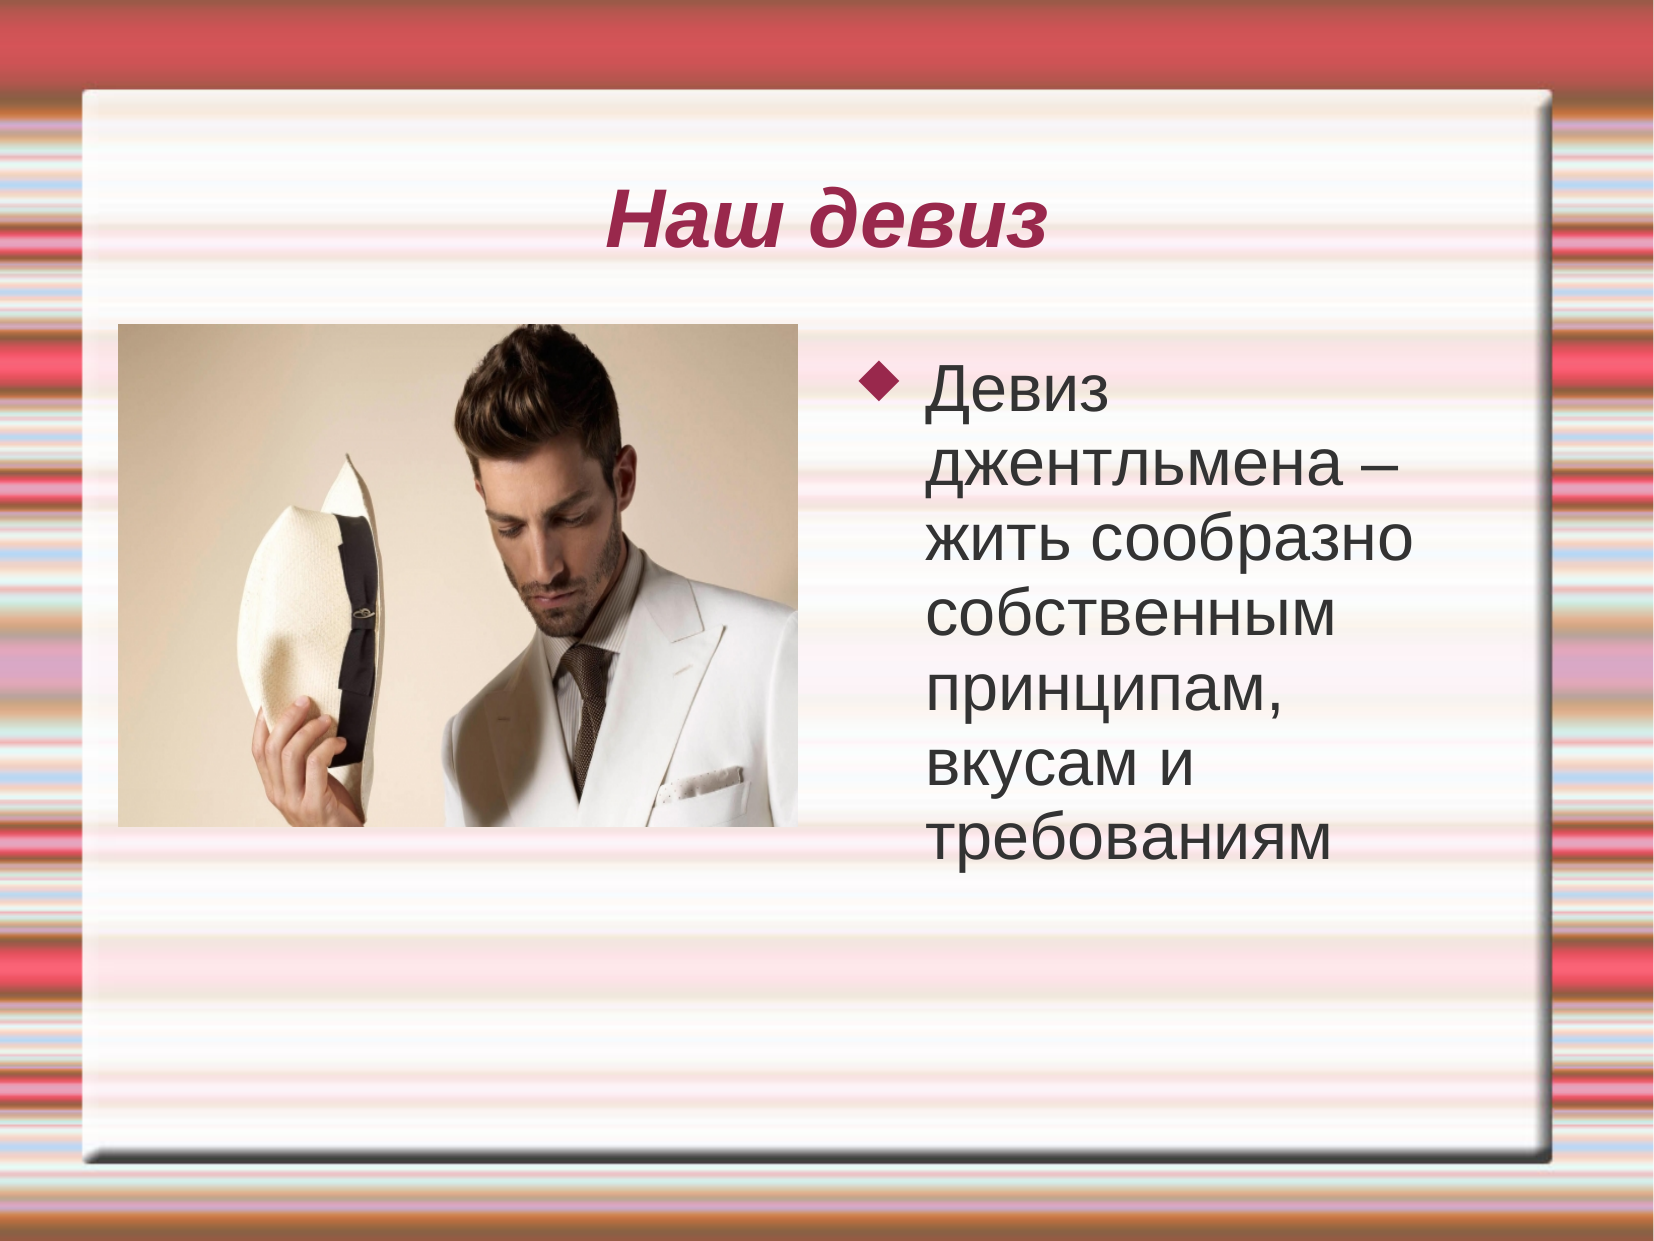

# Наш девиз
Девиз джентльмена – жить сообразно собственным принципам, вкусам и требованиям